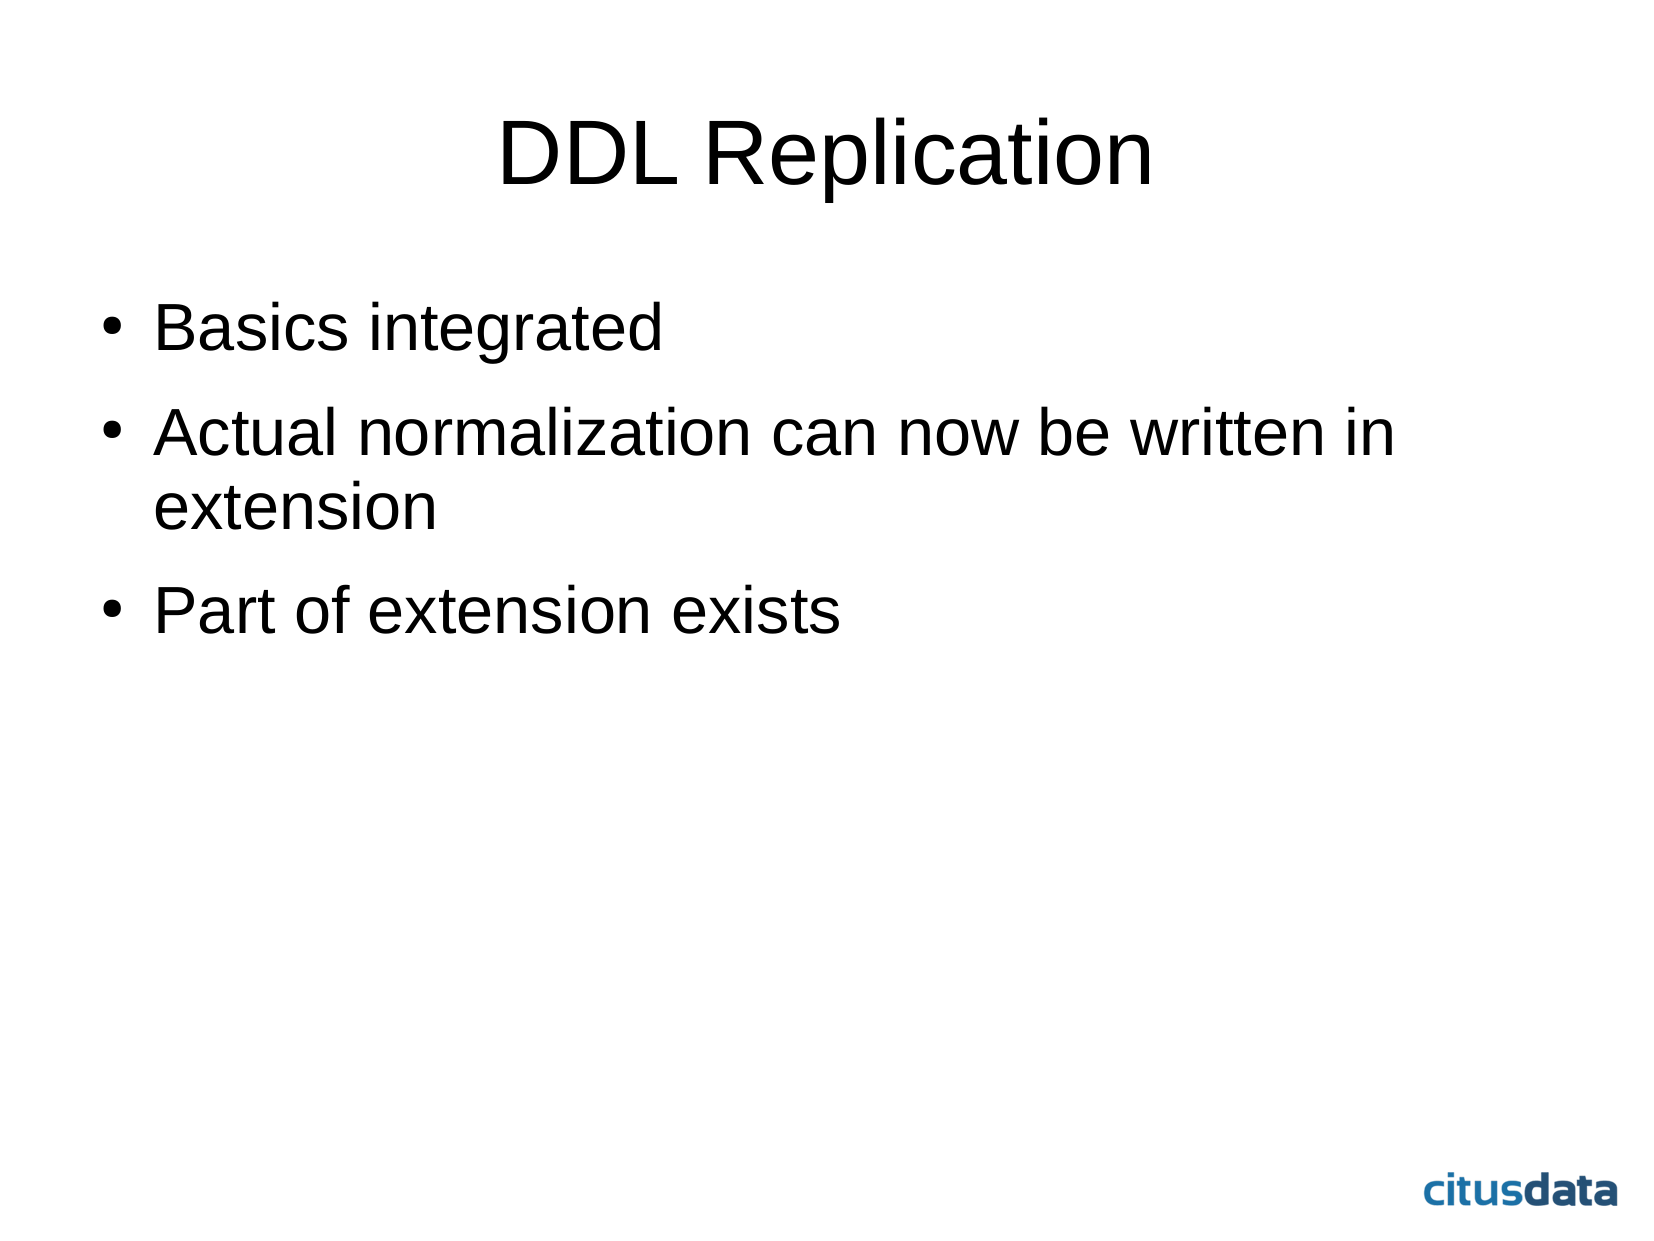

# DDL Replication
Basics integrated
Actual normalization can now be written in extension
Part of extension exists